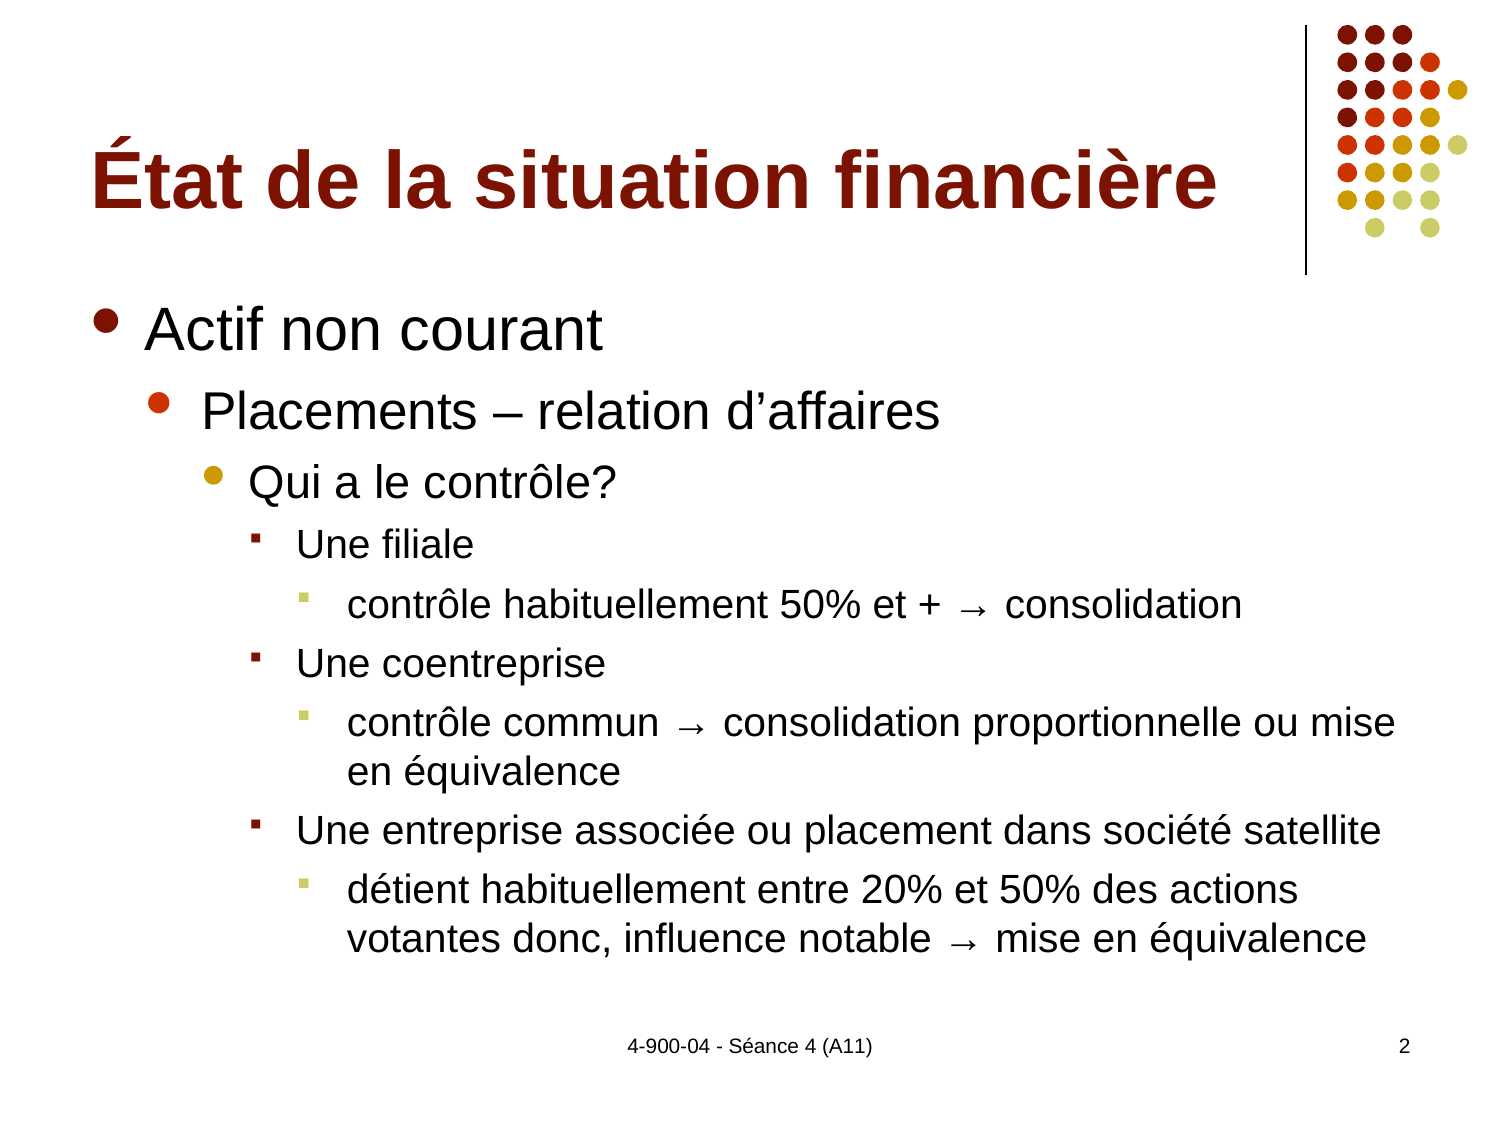

# État de la situation financière
Actif non courant
Placements – relation d’affaires
Qui a le contrôle?
Une filiale
contrôle habituellement 50% et + → consolidation
Une coentreprise
contrôle commun → consolidation proportionnelle ou mise en équivalence
Une entreprise associée ou placement dans société satellite
détient habituellement entre 20% et 50% des actions votantes donc, influence notable → mise en équivalence
4-900-04 - Séance 4 (A11)